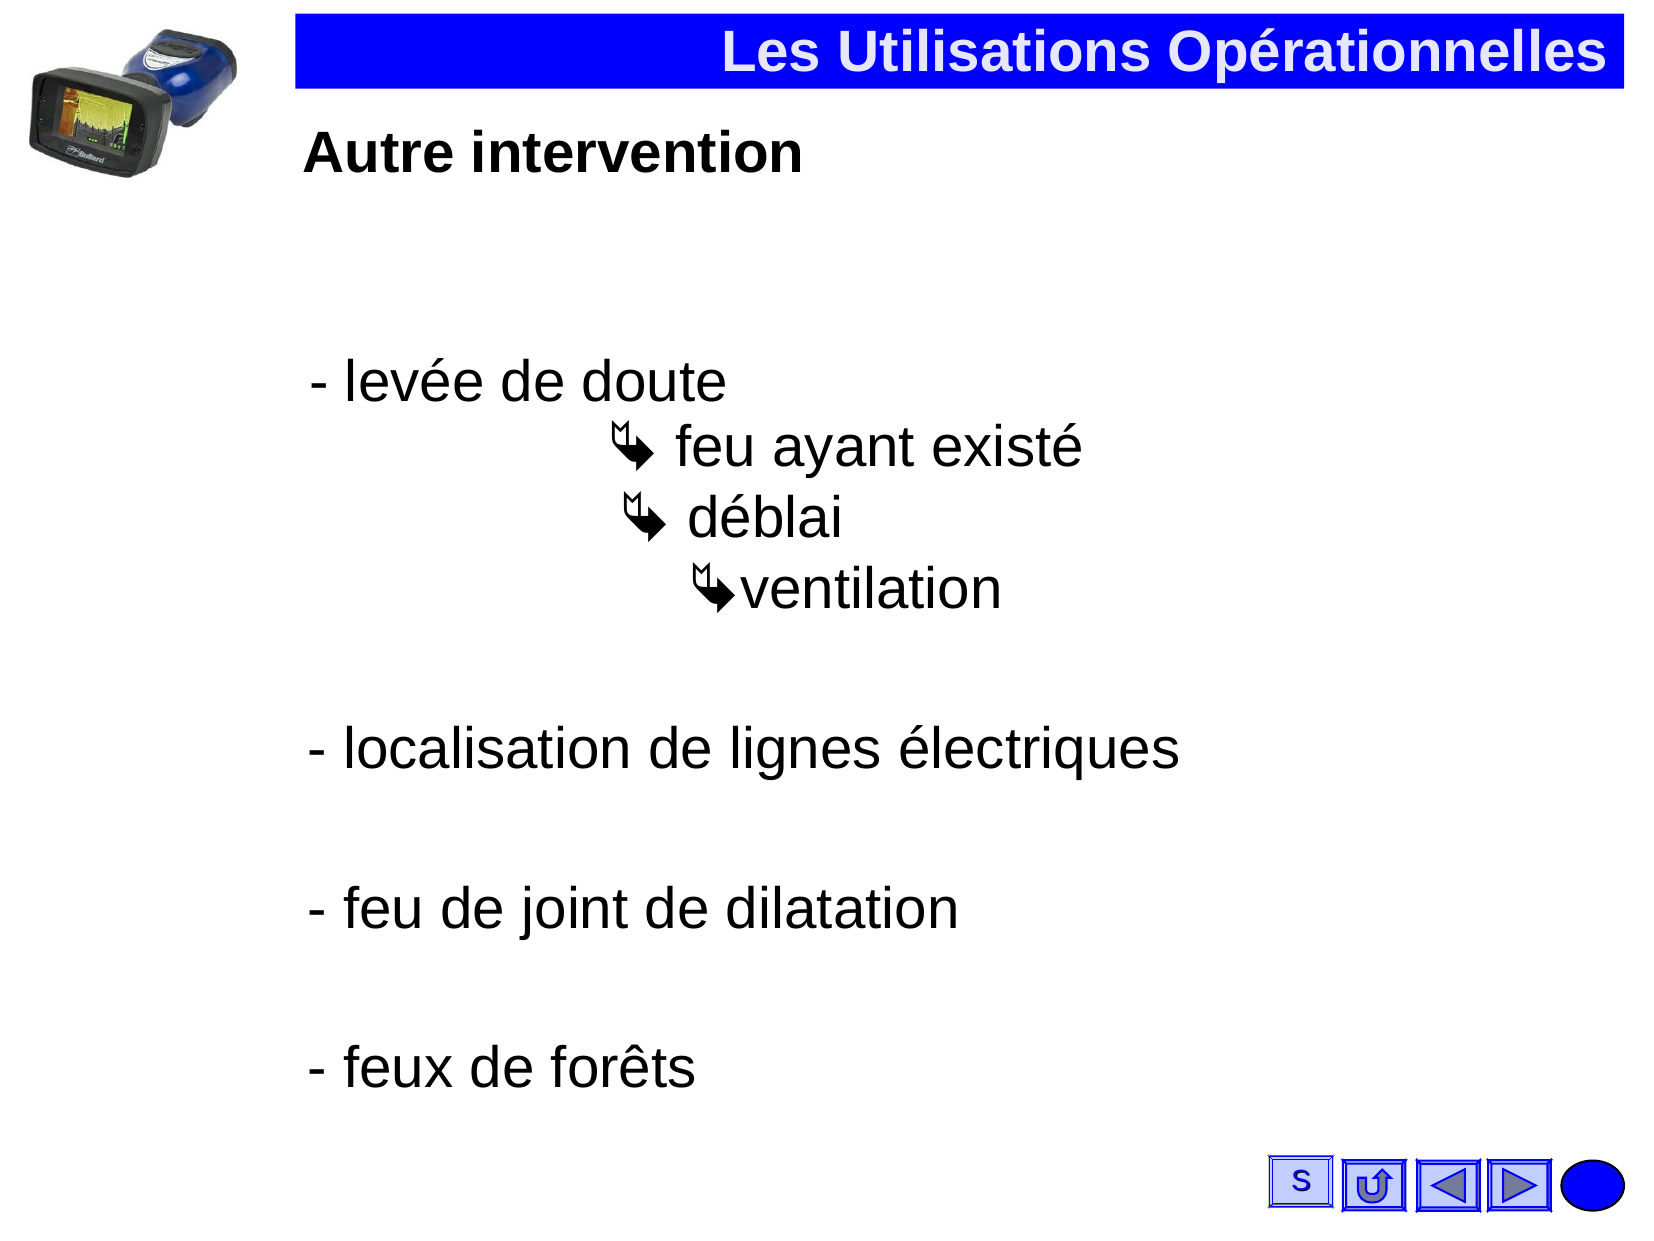

Les Utilisations Opérationnelles
Autre intervention
# - levée de doute
 feu ayant existé
  déblai
 ventilation
- localisation de lignes électriques
- feu de joint de dilatation
- feux de forêts